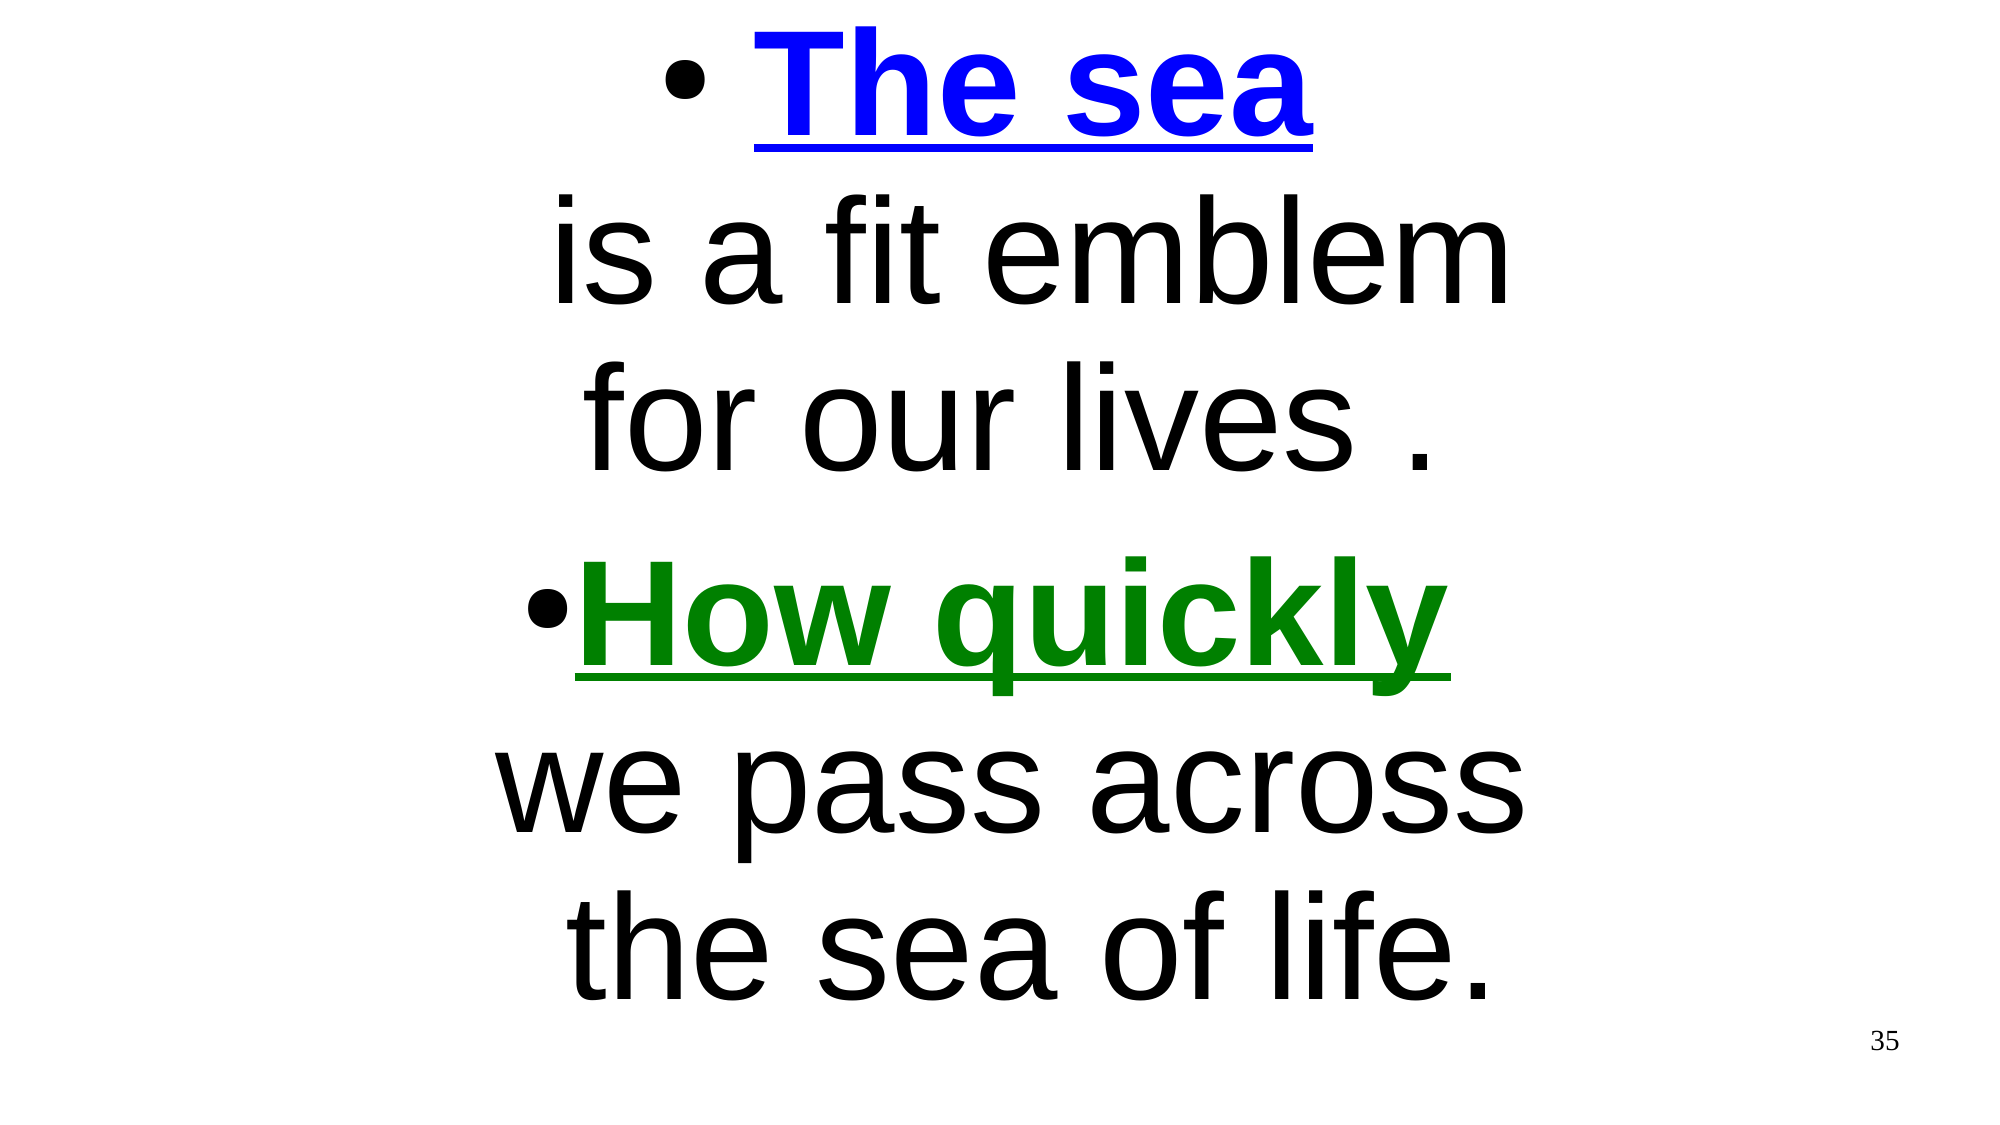

# The sea is a fit emblem for our lives .
How quickly
we pass across
the sea of life.
35